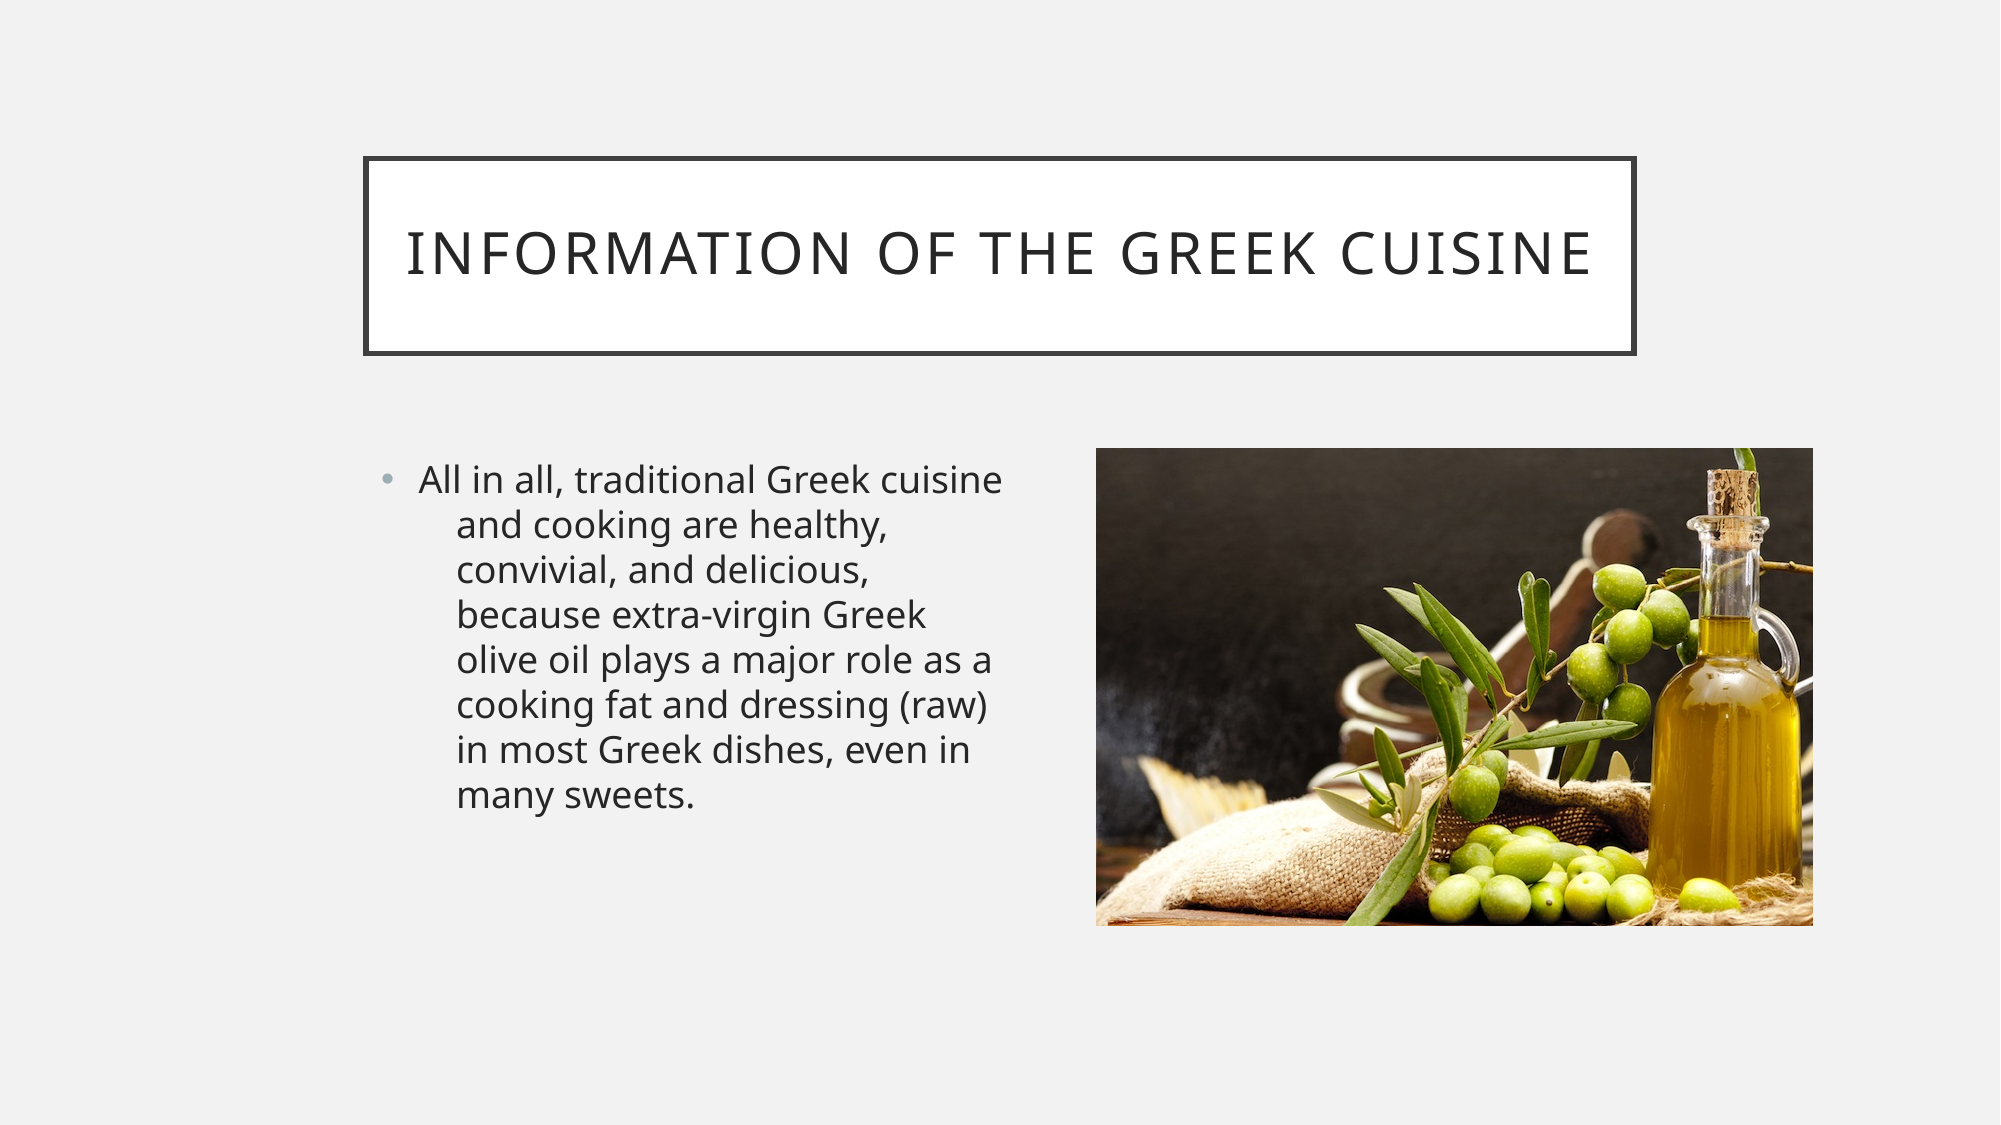

# Information OF THE GREEK CUISINe
All in all, traditional Greek cuisine and cooking are healthy, convivial, and delicious, because extra-virgin Greek olive oil plays a major role as a cooking fat and dressing (raw) in most Greek dishes, even in many sweets.